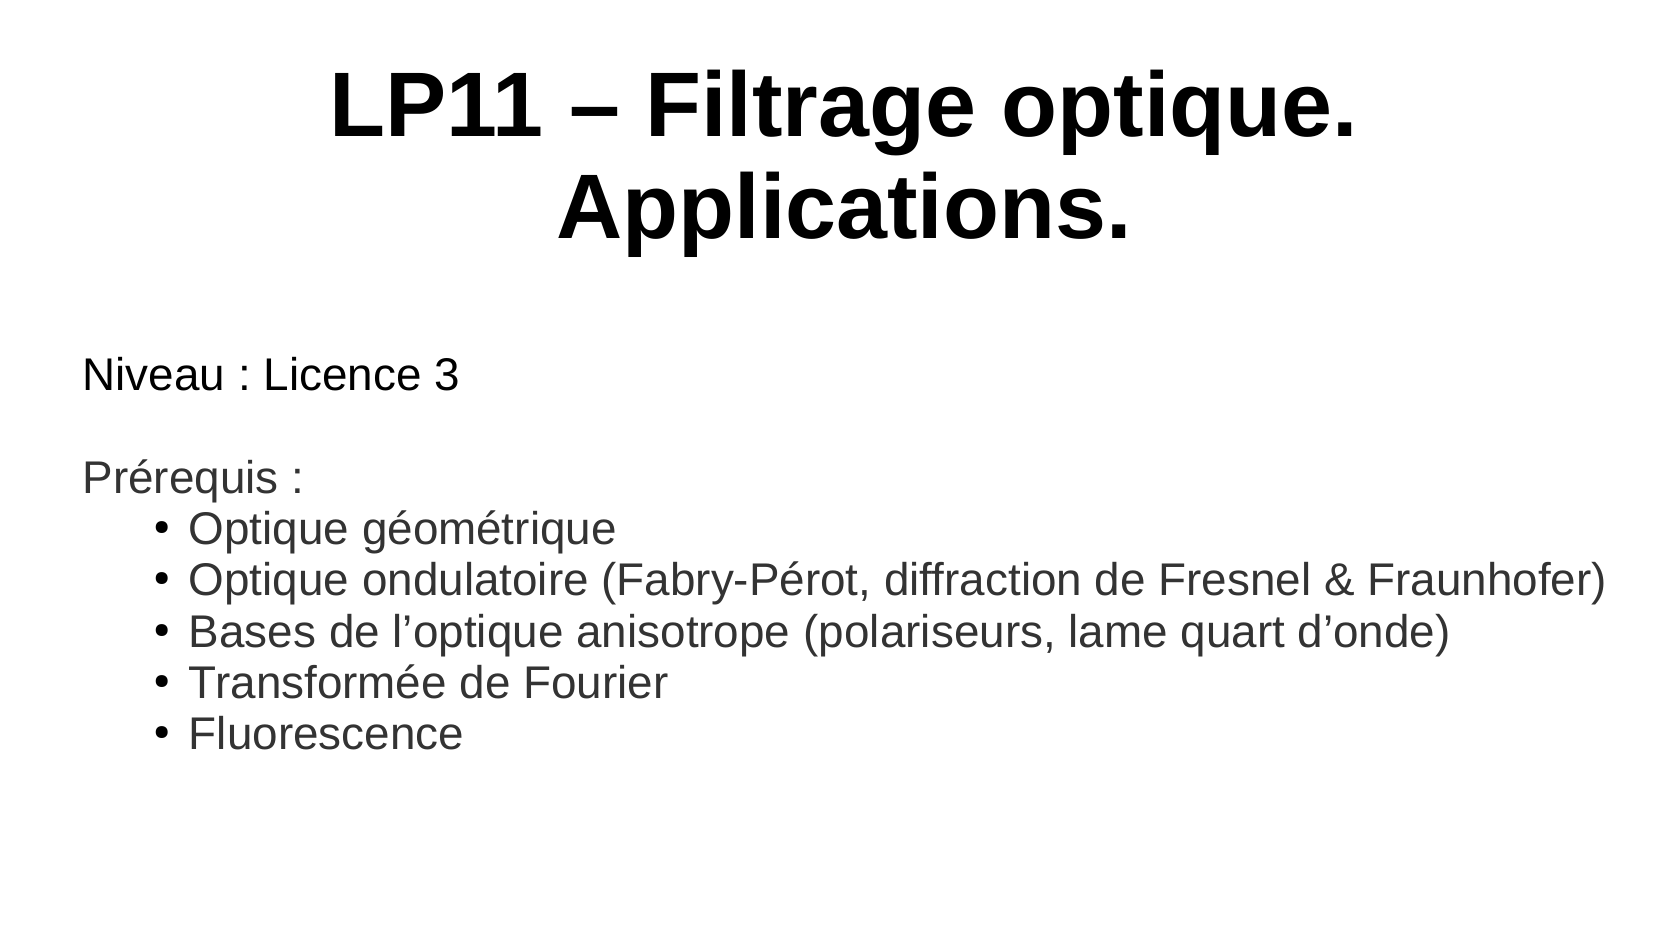

# LP11 – Filtrage optique. Applications.
Niveau : Licence 3
Prérequis :
Optique géométrique
Optique ondulatoire (Fabry-Pérot, diffraction de Fresnel & Fraunhofer)
Bases de l’optique anisotrope (polariseurs, lame quart d’onde)
Transformée de Fourier
Fluorescence